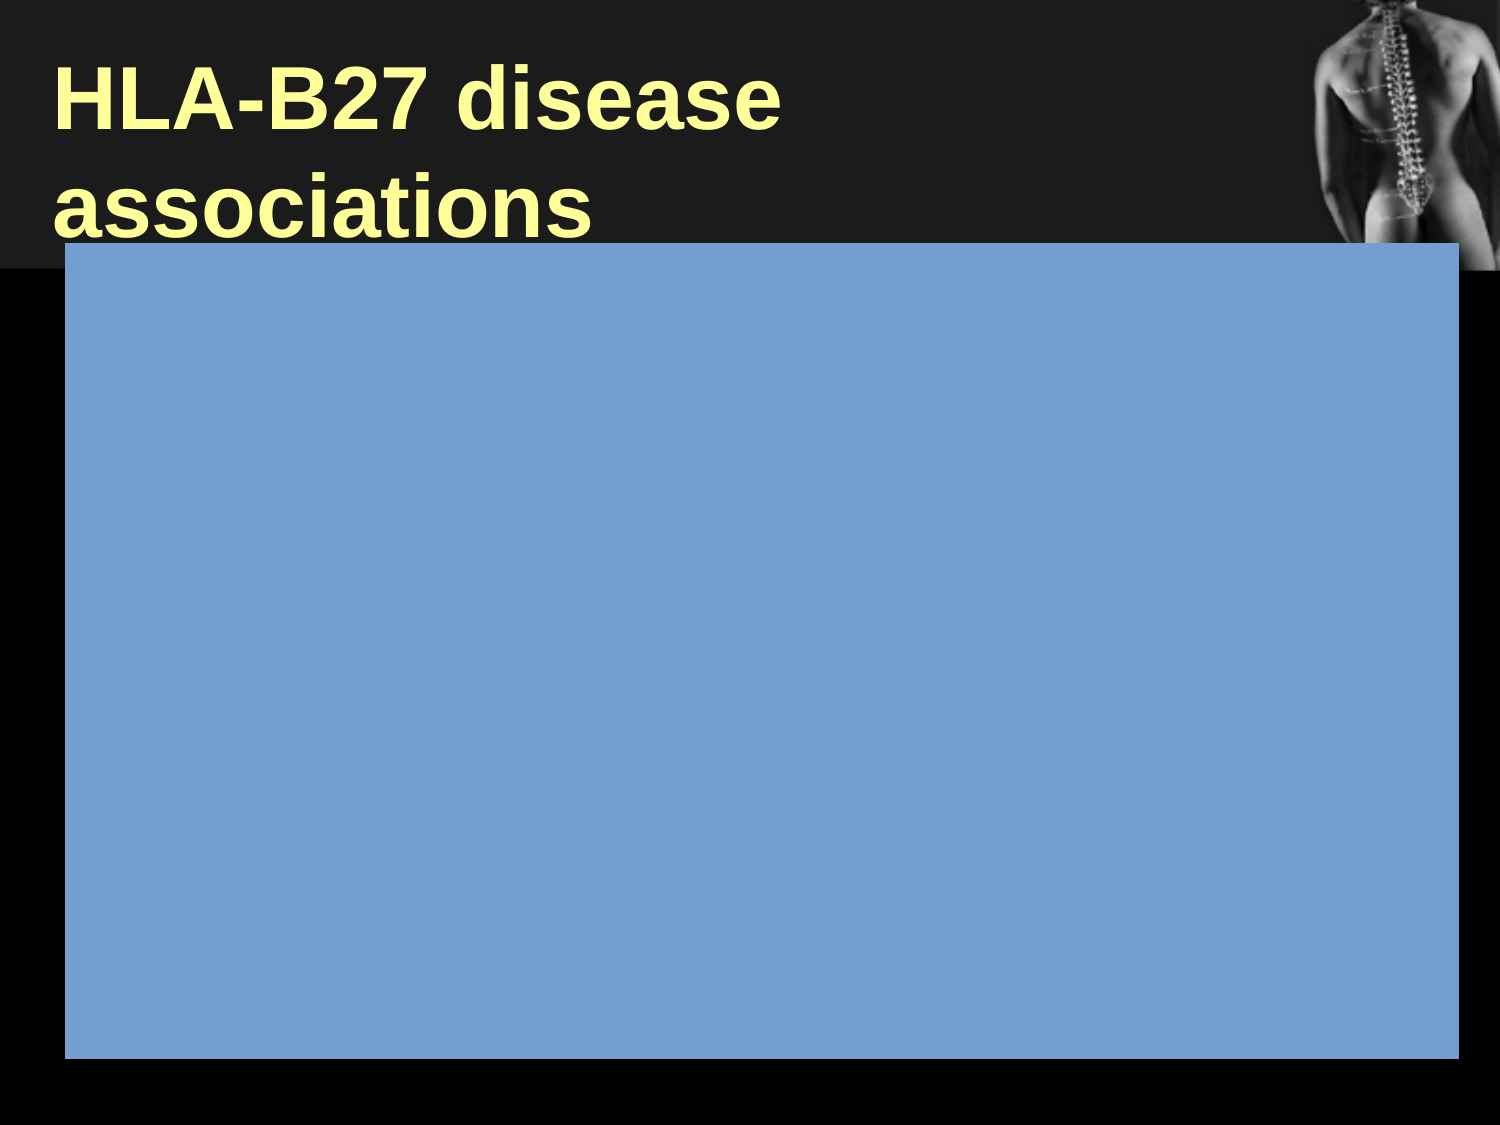

# HLA-B27 disease associations
| | |
| --- | --- |
| | |
| | |
| | |
| | |
Ankylosing spondylitis	 > 90% (white males)
with uveitis or aortitis ~100%
Reactive arthritis	 50-80%
with sacroiliitis or uveitis	 90%
Juvenile spondylarthropathy	 80%
Inflammatory bowel disease
Peripheral	 Not increased
Axial
Crohn’s disease	 50%
Ulcerative colitis	 70%
Psoriasis
Peripheral 	 Not increased
Axial	 50%